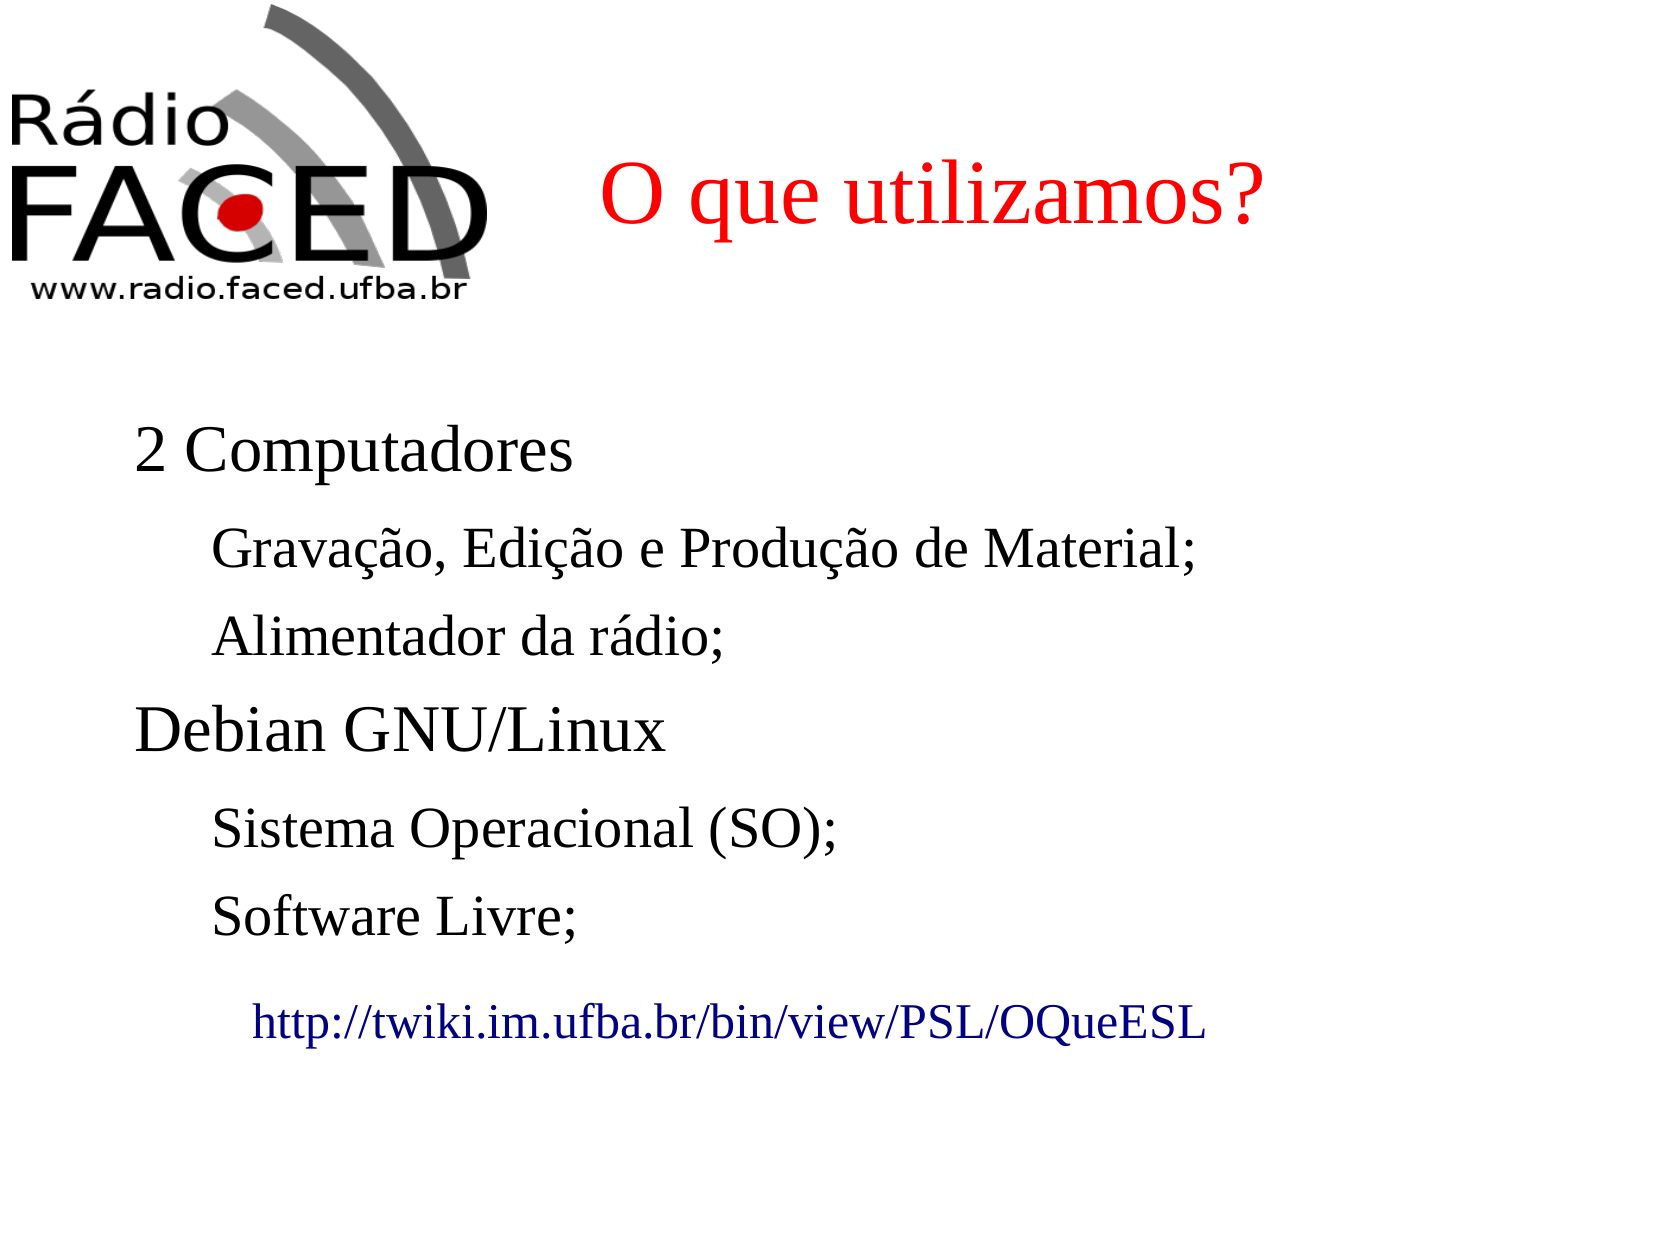

# O que utilizamos?
2 Computadores
Gravação, Edição e Produção de Material;
Alimentador da rádio;
Debian GNU/Linux
Sistema Operacional (SO);
Software Livre;
http://twiki.im.ufba.br/bin/view/PSL/OQueESL